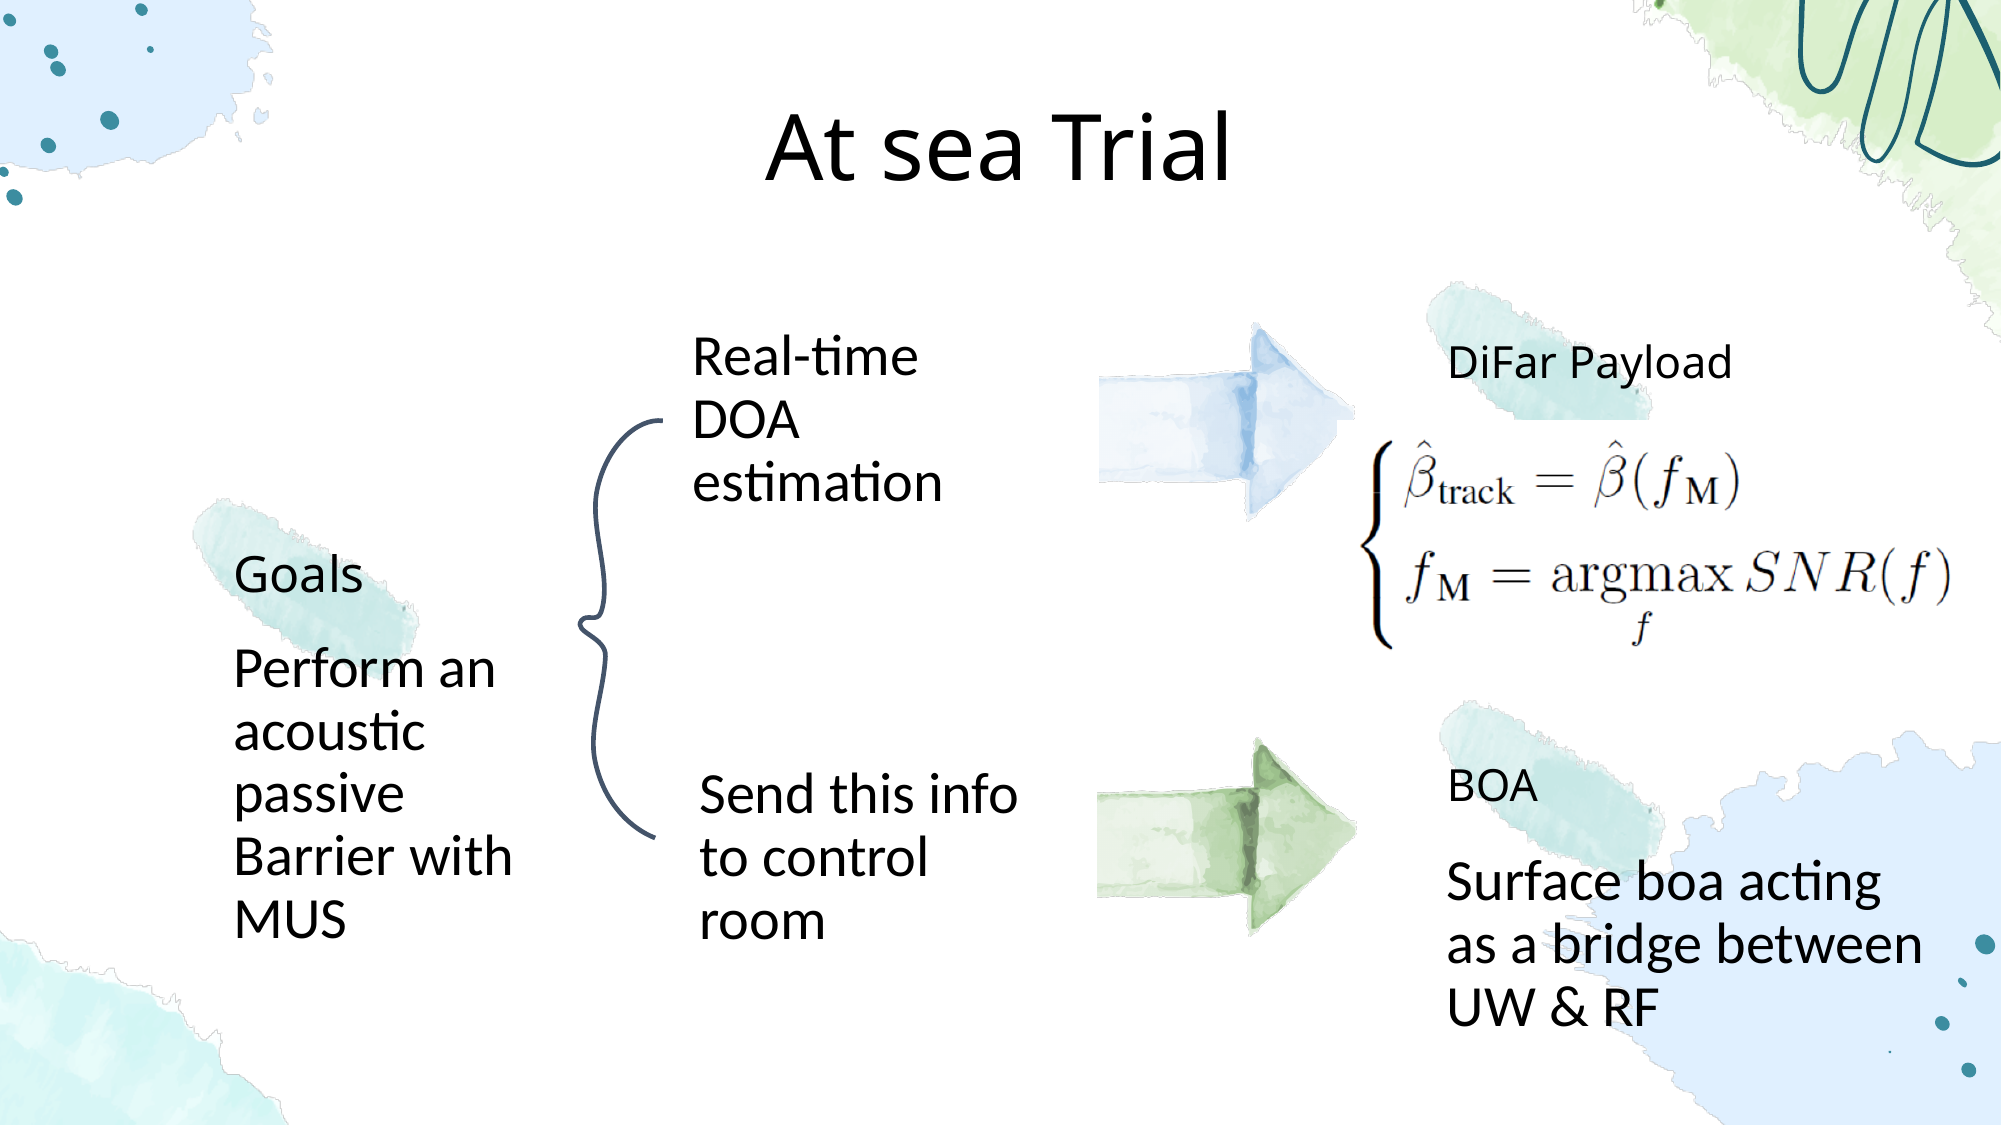

# At sea Trial
Real-time DOA estimation
DiFar Payload
Goals
Perform an acoustic passive Barrier with MUS
Send this info to control room
BOA
Surface boa acting as a bridge between UW & RF